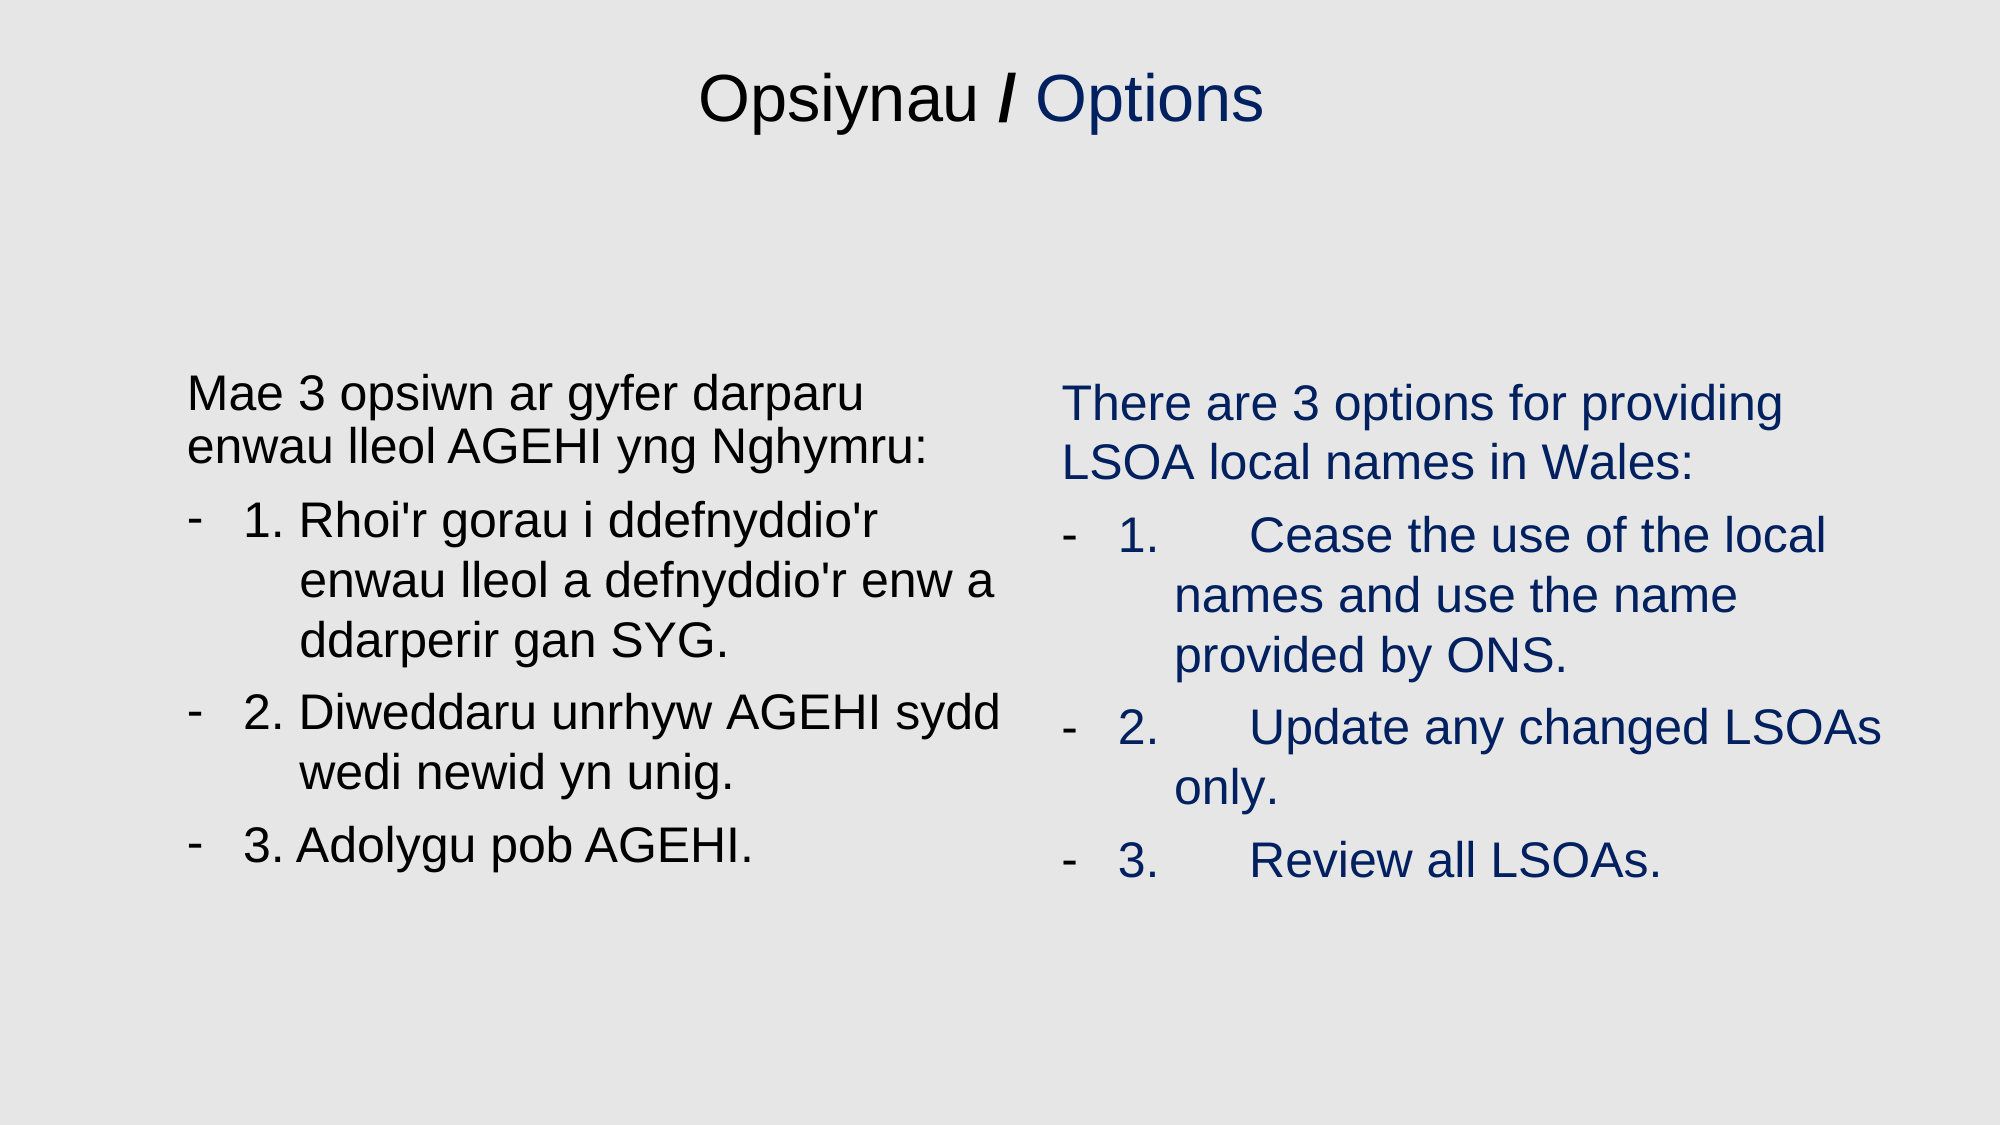

Opsiynau / Options
# Mae 3 opsiwn ar gyfer darparu enwau lleol AGEHI yng Nghymru:
1. Rhoi'r gorau i ddefnyddio'r enwau lleol a defnyddio'r enw a ddarperir gan SYG.
2. Diweddaru unrhyw AGEHI sydd wedi newid yn unig.
3. Adolygu pob AGEHI.
There are 3 options for providing LSOA local names in Wales:
1.	Cease the use of the local names and use the name provided by ONS.
2.	Update any changed LSOAs only.
3.	Review all LSOAs.